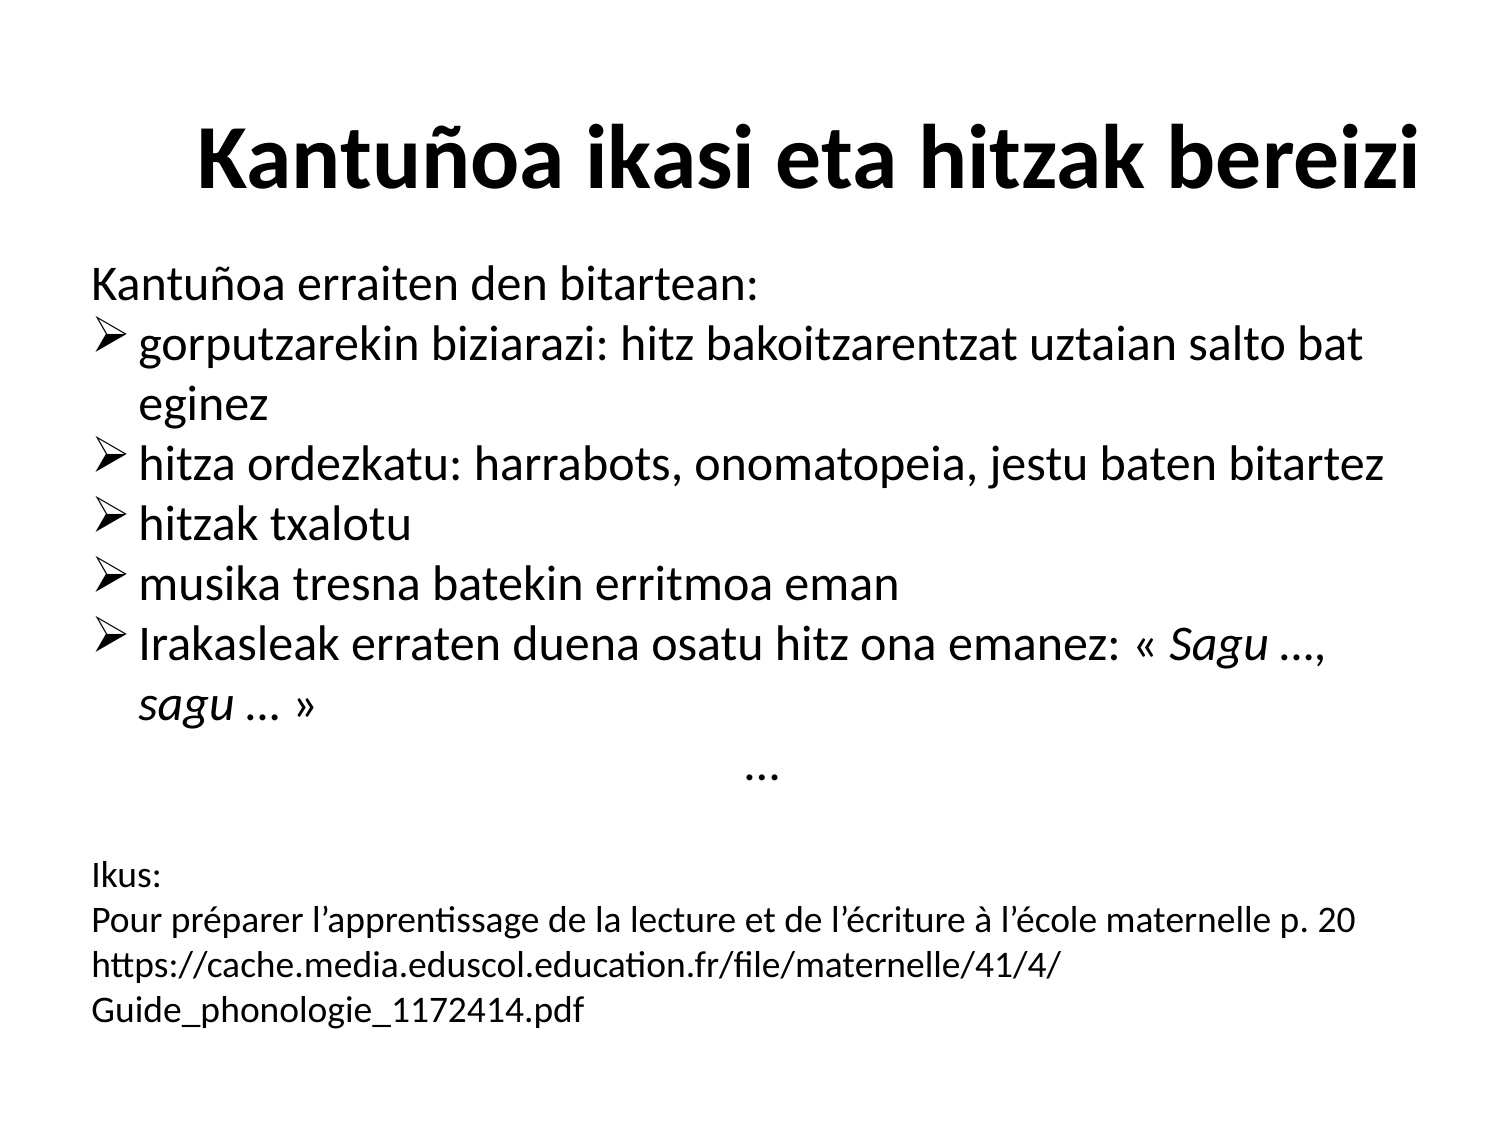

Kantuñoa ikasi eta hitzak bereizi
Kantuñoa erraiten den bitartean:
gorputzarekin biziarazi: hitz bakoitzarentzat uztaian salto bat eginez
hitza ordezkatu: harrabots, onomatopeia, jestu baten bitartez
hitzak txalotu
musika tresna batekin erritmoa eman
Irakasleak erraten duena osatu hitz ona emanez: « Sagu …, sagu … »
…
Ikus:
Pour préparer l’apprentissage de la lecture et de l’écriture à l’école maternelle p. 20
https://cache.media.eduscol.education.fr/file/maternelle/41/4/Guide_phonologie_1172414.pdf